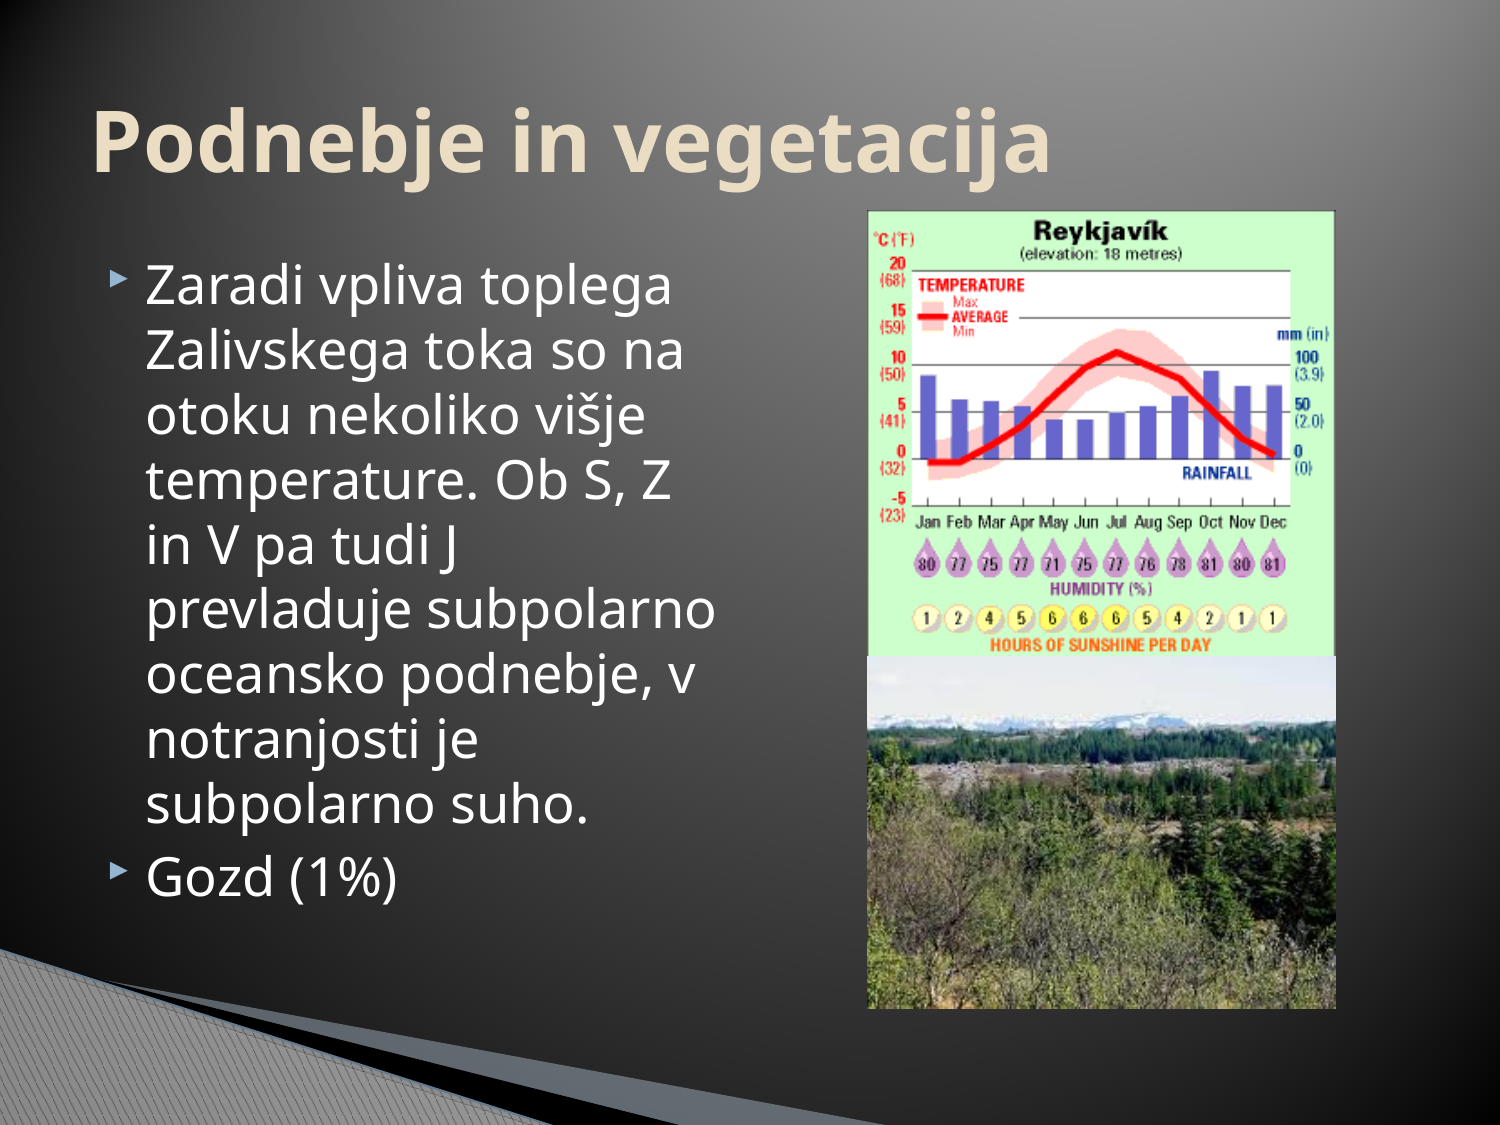

Podnebje in vegetacija
# Zaradi vpliva toplega Zalivskega toka so na otoku nekoliko višje temperature. Ob S, Z in V pa tudi J prevladuje subpolarno oceansko podnebje, v notranjosti je subpolarno suho.
Gozd (1%)